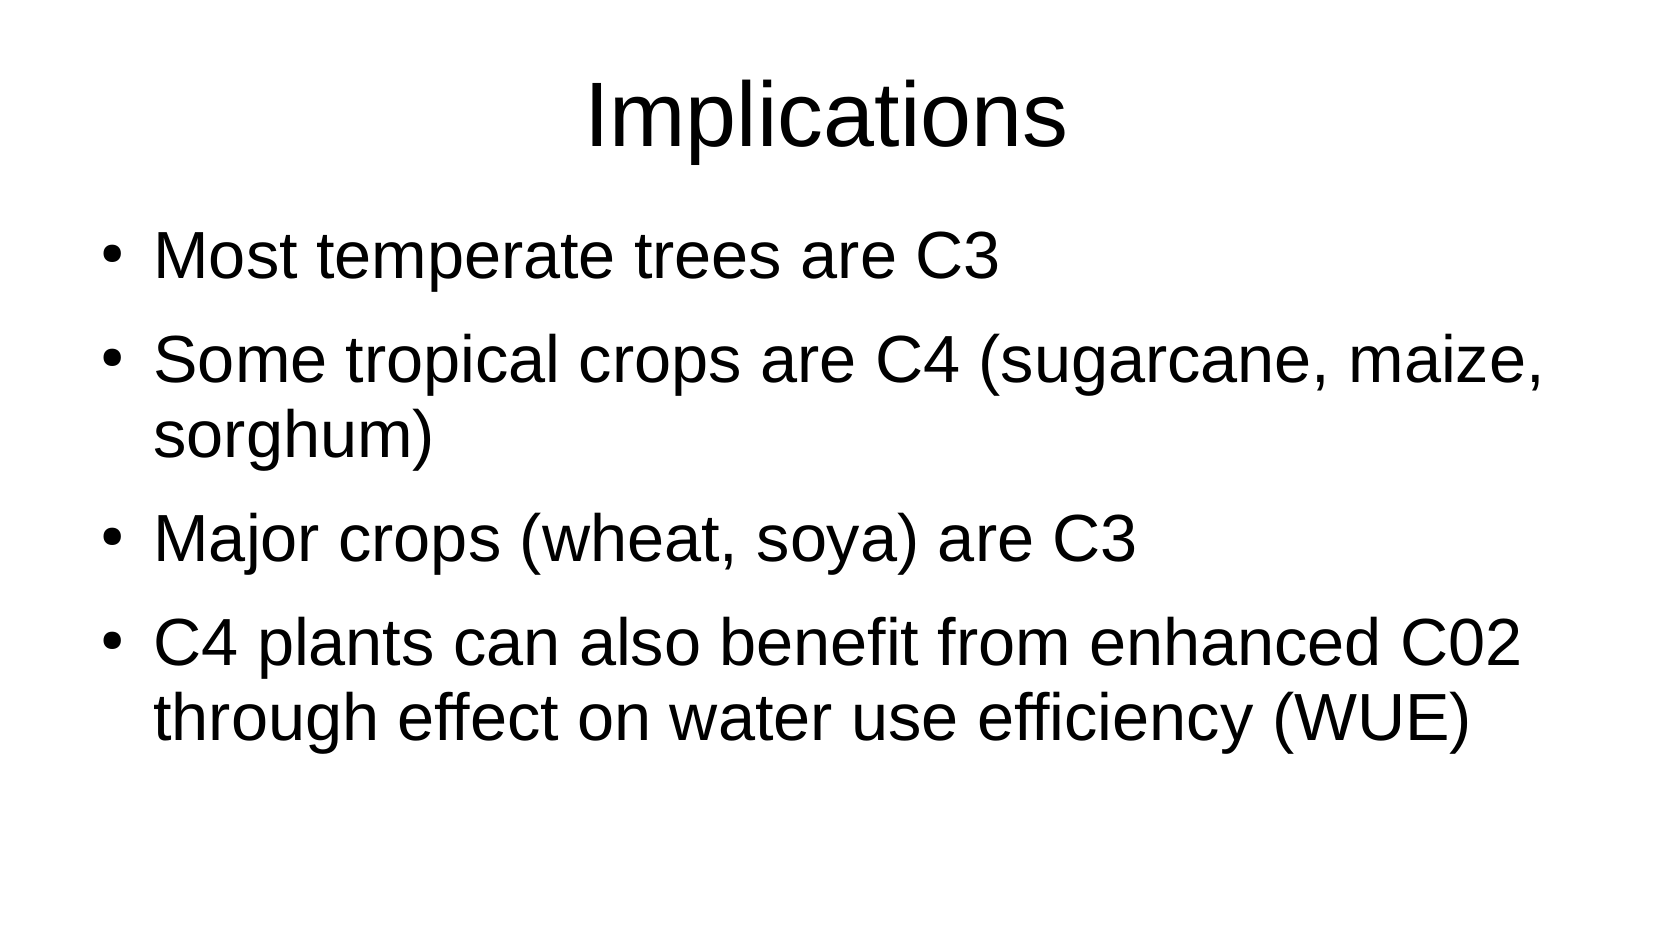

# Implications
Most temperate trees are C3
Some tropical crops are C4 (sugarcane, maize, sorghum)
Major crops (wheat, soya) are C3
C4 plants can also benefit from enhanced C02 through effect on water use efficiency (WUE)